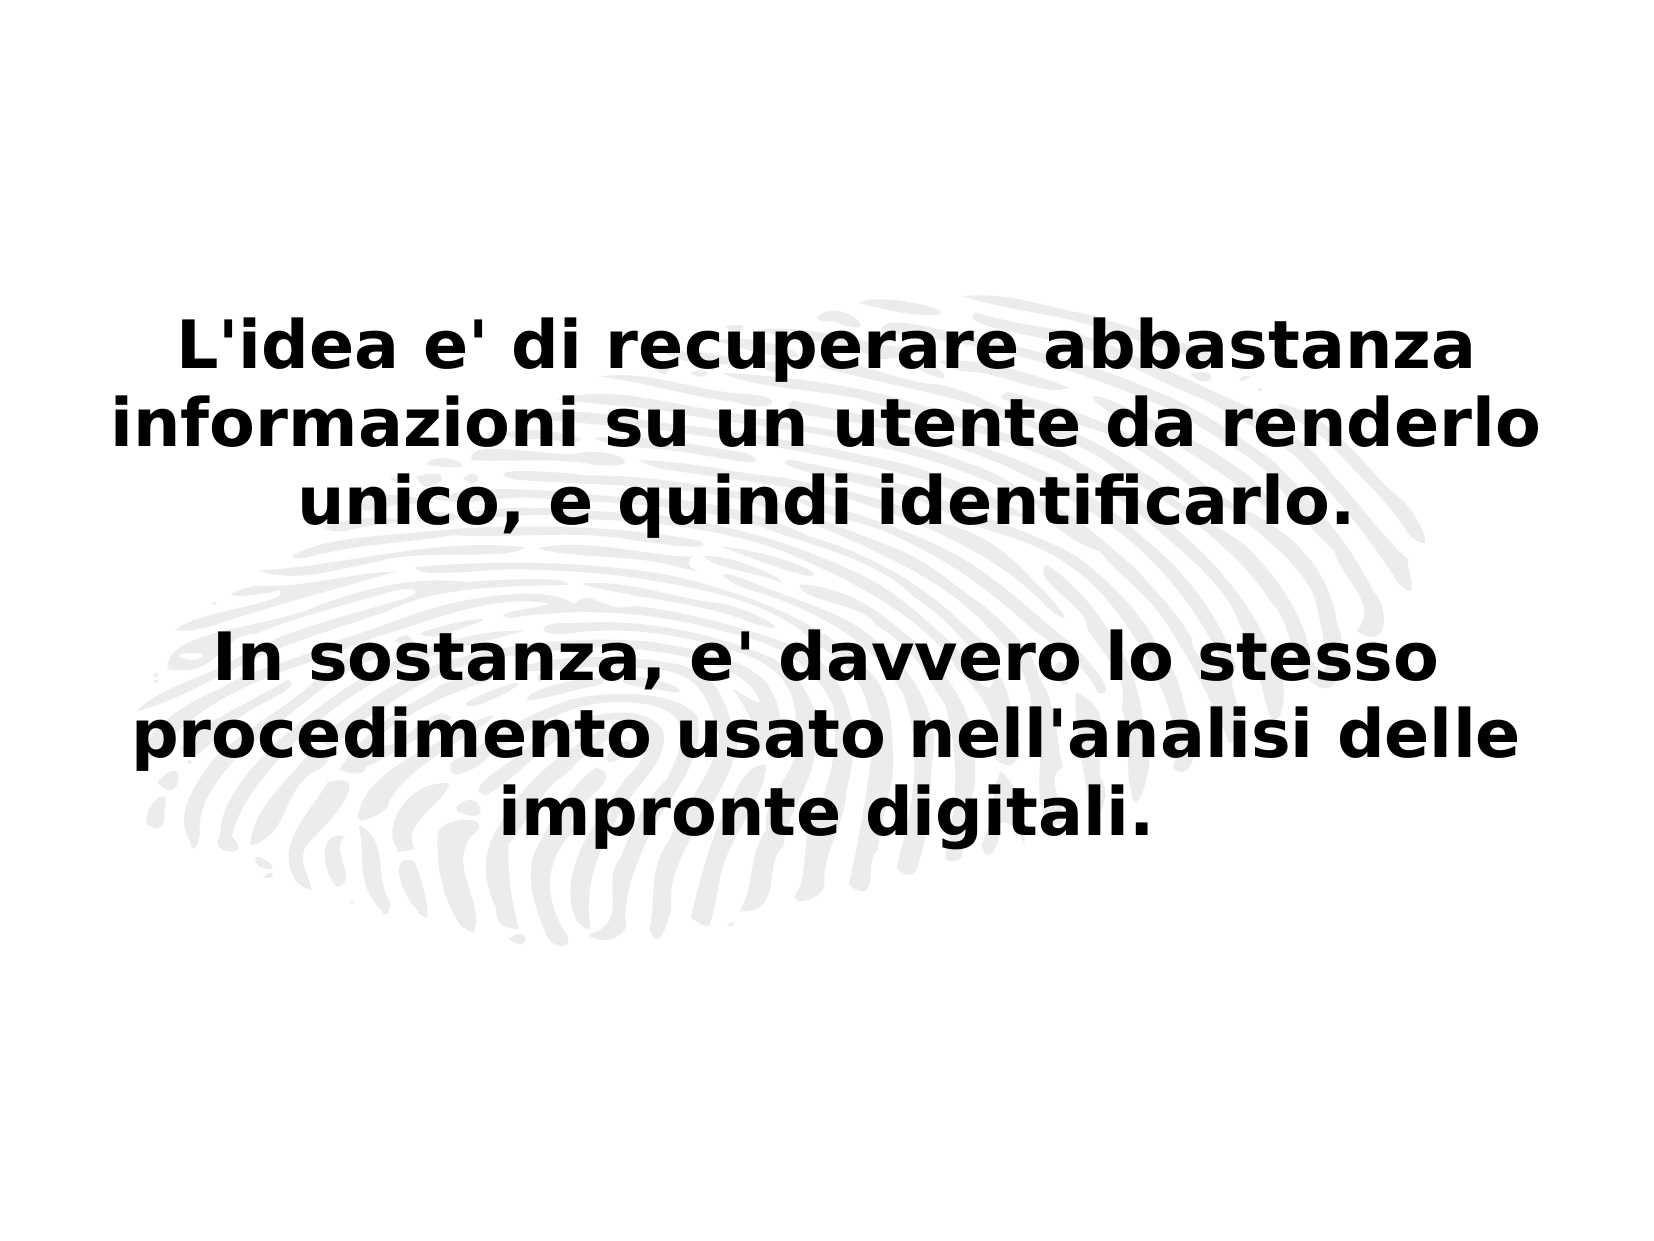

# L'idea e' di recuperare abbastanza informazioni su un utente da renderlo unico, e quindi identificarlo.
In sostanza, e' davvero lo stesso procedimento usato nell'analisi delle impronte digitali.